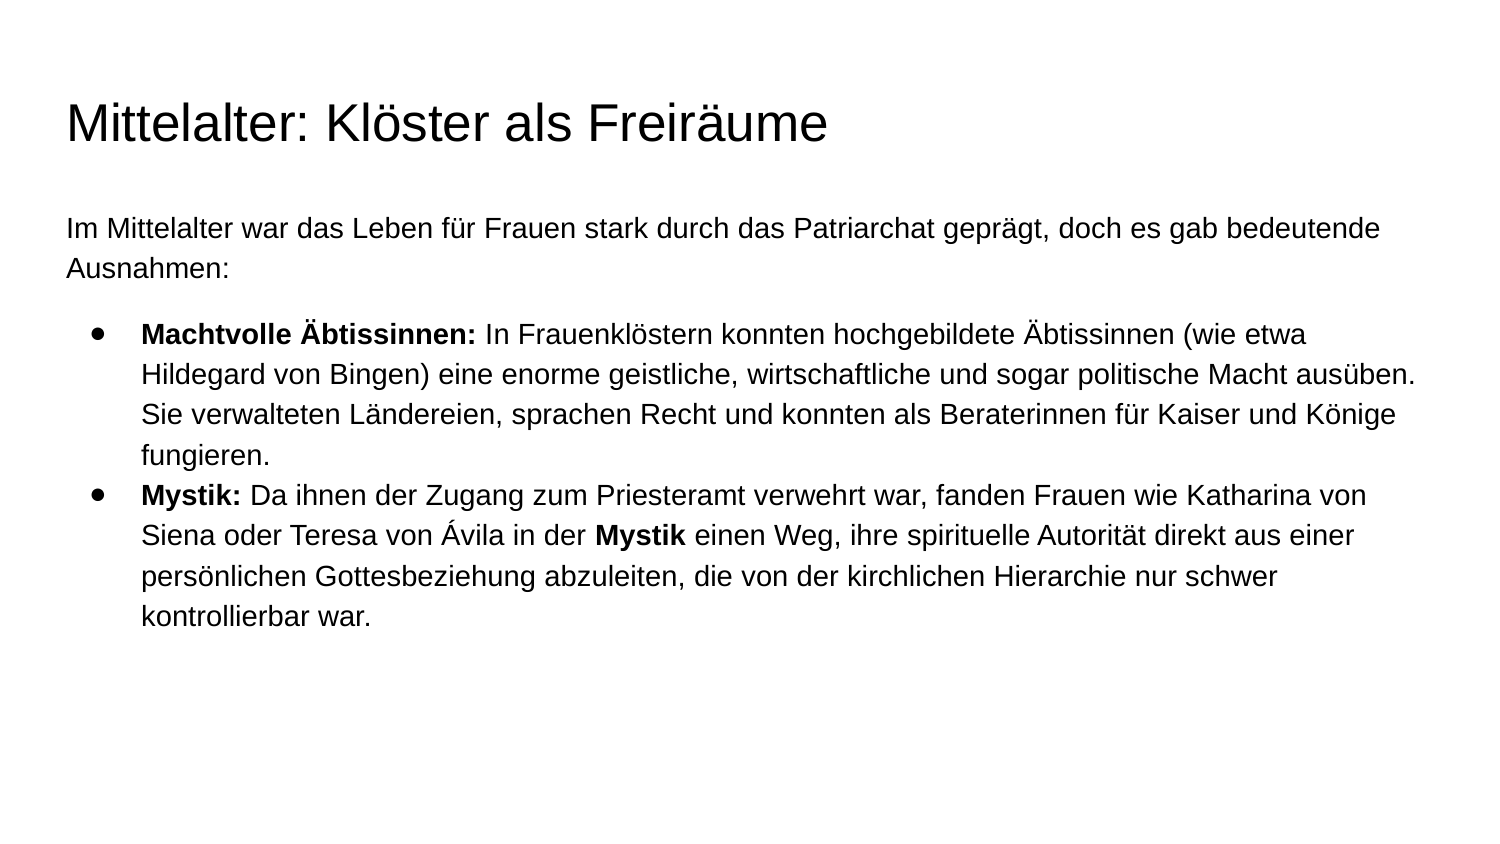

# Mittelalter: Klöster als Freiräume
Im Mittelalter war das Leben für Frauen stark durch das Patriarchat geprägt, doch es gab bedeutende Ausnahmen:
Machtvolle Äbtissinnen: In Frauenklöstern konnten hochgebildete Äbtissinnen (wie etwa Hildegard von Bingen) eine enorme geistliche, wirtschaftliche und sogar politische Macht ausüben. Sie verwalteten Ländereien, sprachen Recht und konnten als Beraterinnen für Kaiser und Könige fungieren.
Mystik: Da ihnen der Zugang zum Priesteramt verwehrt war, fanden Frauen wie Katharina von Siena oder Teresa von Ávila in der Mystik einen Weg, ihre spirituelle Autorität direkt aus einer persönlichen Gottesbeziehung abzuleiten, die von der kirchlichen Hierarchie nur schwer kontrollierbar war.